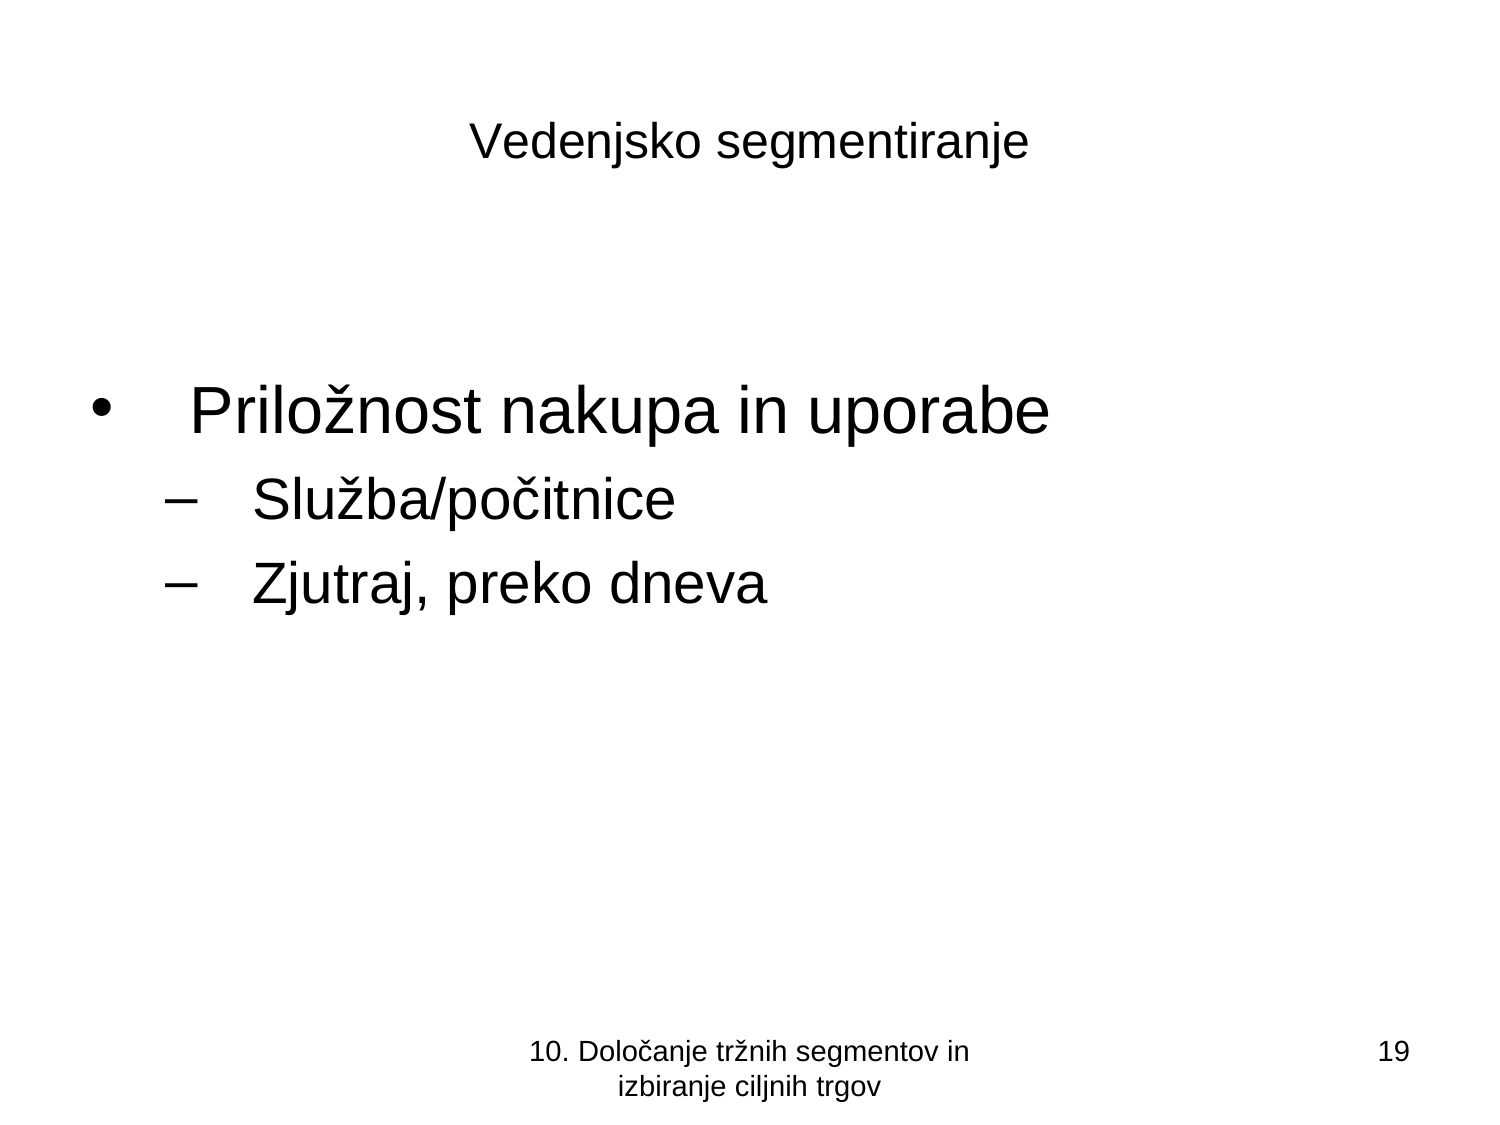

# Vedenjsko segmentiranje
Priložnost nakupa in uporabe
Služba/počitnice
Zjutraj, preko dneva
10. Določanje tržnih segmentov in izbiranje ciljnih trgov